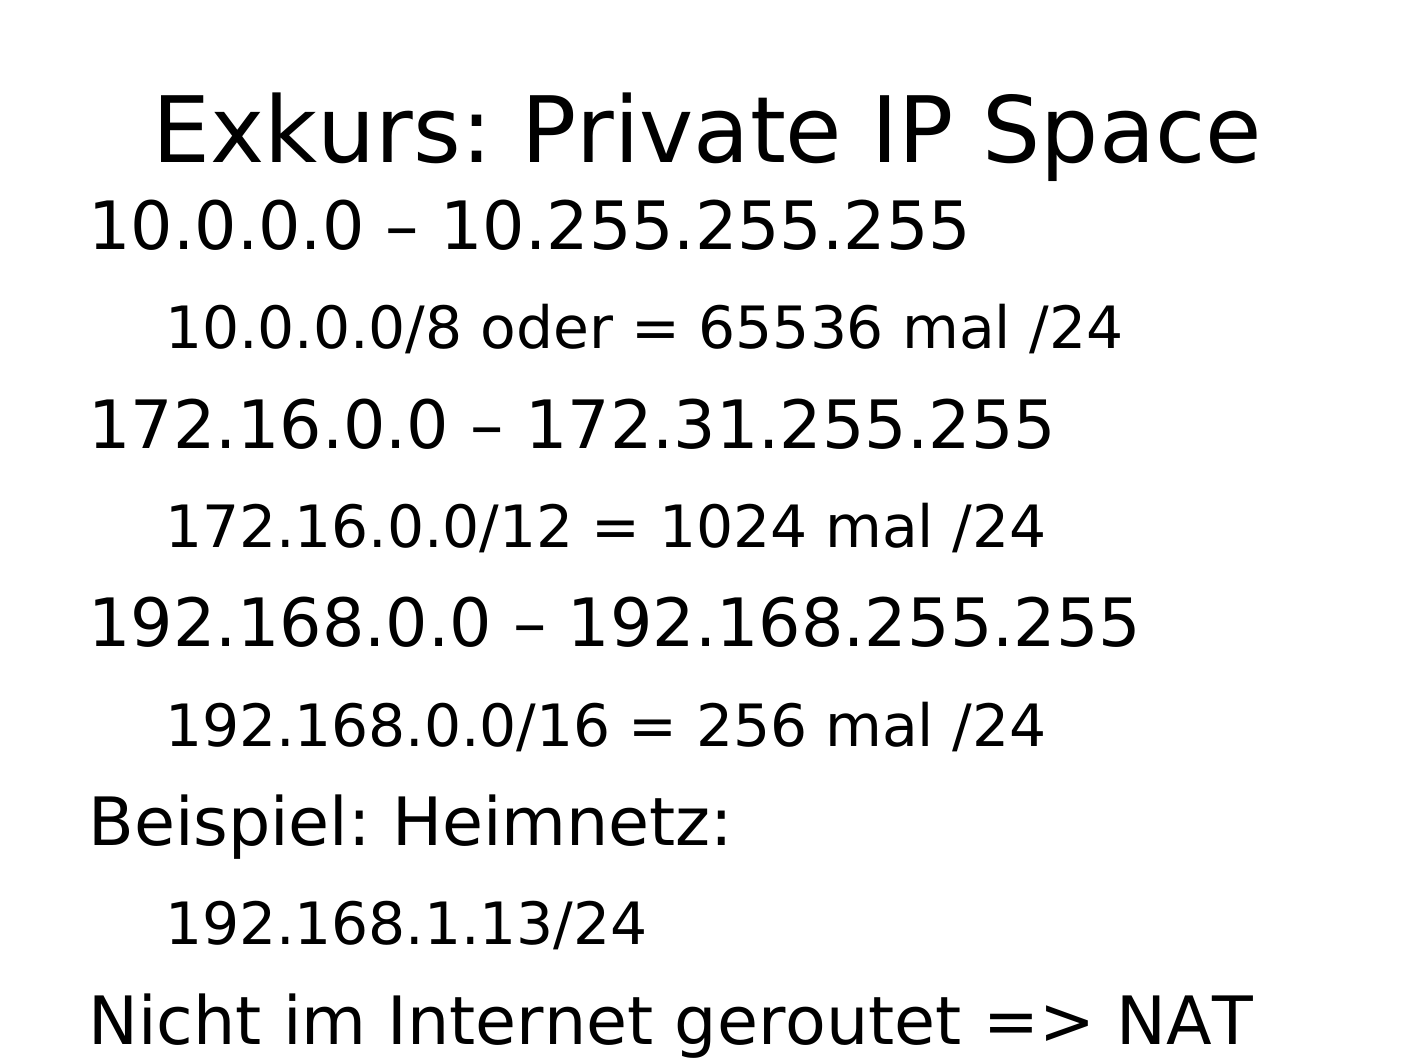

# Exkurs: Private IP Space
10.0.0.0 – 10.255.255.255
10.0.0.0/8 oder = 65536 mal /24
172.16.0.0 – 172.31.255.255
172.16.0.0/12 = 1024 mal /24
192.168.0.0 – 192.168.255.255
192.168.0.0/16 = 256 mal /24
Beispiel: Heimnetz:
192.168.1.13/24
Nicht im Internet geroutet => NAT